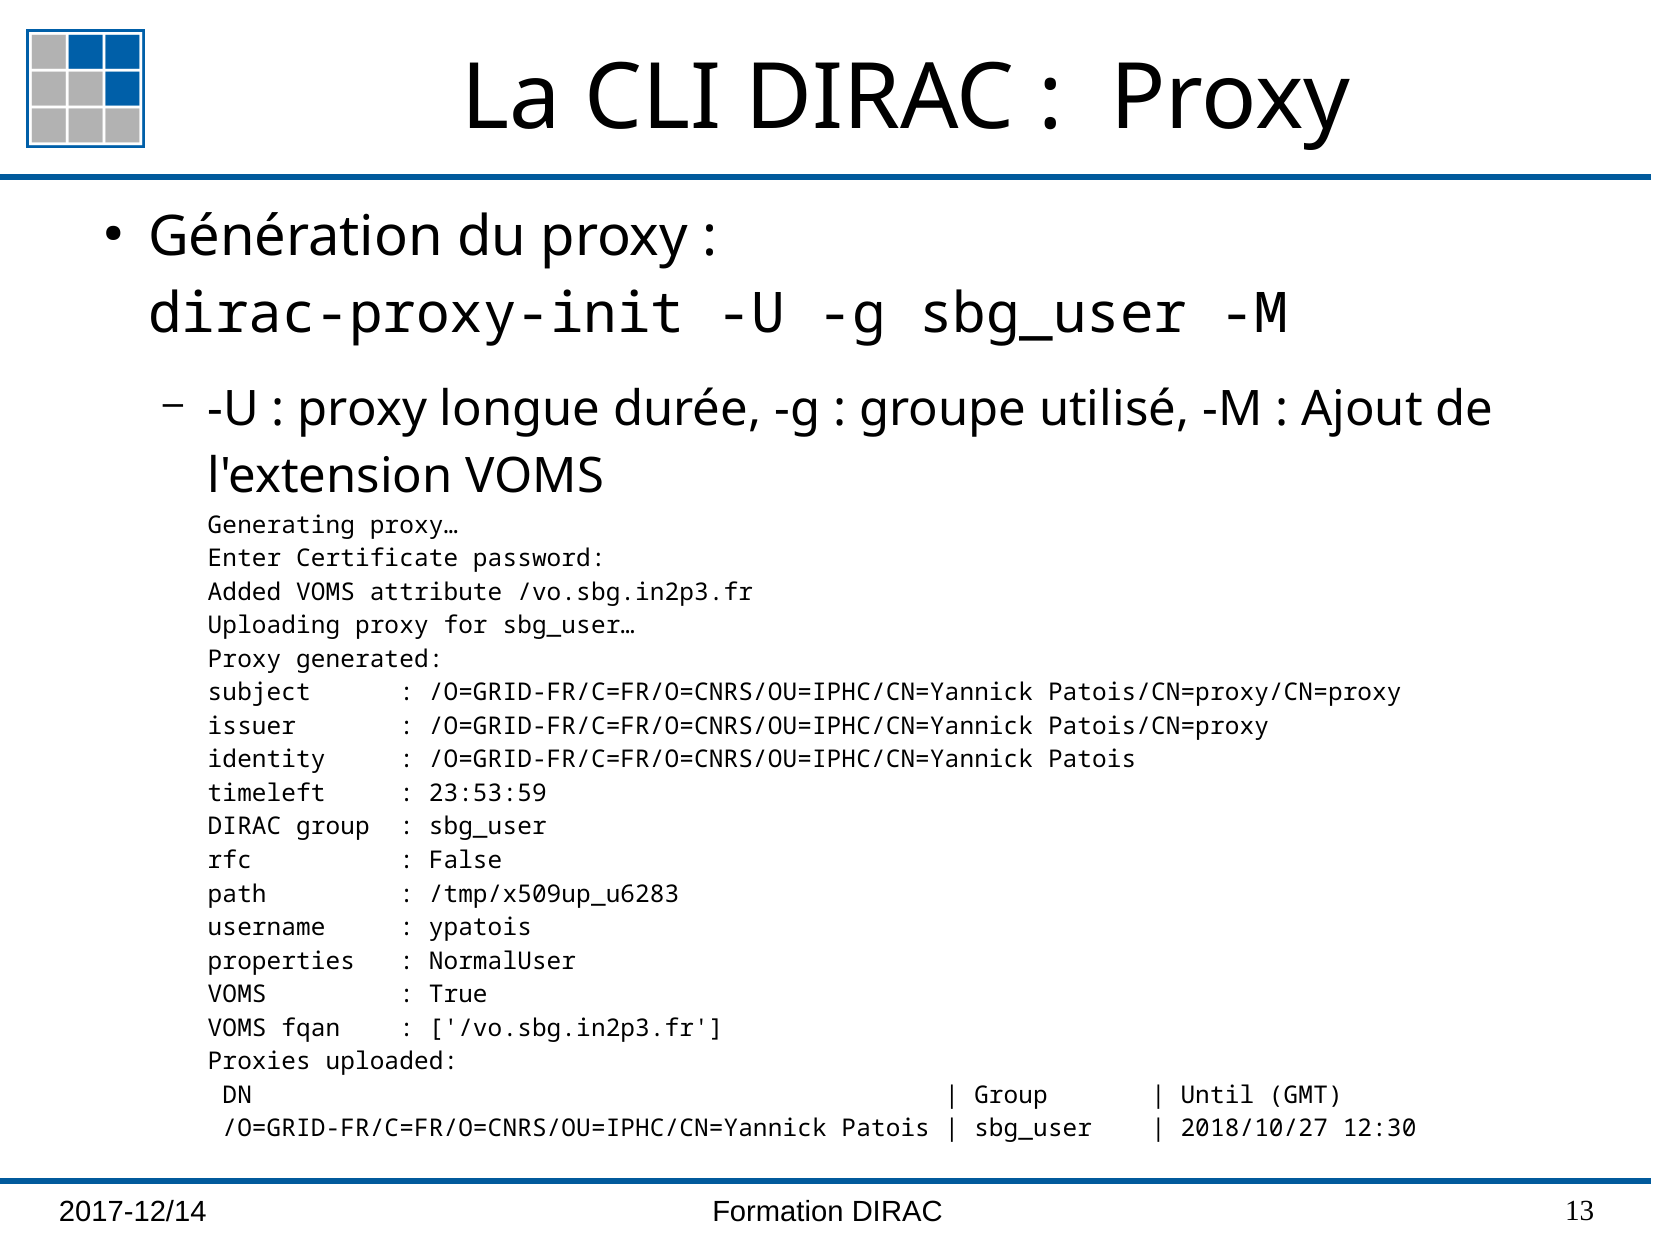

# La CLI DIRAC : Proxy
Génération du proxy :
dirac-proxy-init -U -g sbg_user -M
-U : proxy longue durée, -g : groupe utilisé, -M : Ajout de l'extension VOMS
Generating proxy…
Enter Certificate password:
Added VOMS attribute /vo.sbg.in2p3.fr
Uploading proxy for sbg_user…
Proxy generated:
subject : /O=GRID-FR/C=FR/O=CNRS/OU=IPHC/CN=Yannick Patois/CN=proxy/CN=proxy
issuer : /O=GRID-FR/C=FR/O=CNRS/OU=IPHC/CN=Yannick Patois/CN=proxy
identity : /O=GRID-FR/C=FR/O=CNRS/OU=IPHC/CN=Yannick Patois
timeleft : 23:53:59
DIRAC group : sbg_user
rfc : False
path : /tmp/x509up_u6283
username : ypatois
properties : NormalUser
VOMS : True
VOMS fqan : ['/vo.sbg.in2p3.fr']
Proxies uploaded:
 DN | Group | Until (GMT)
 /O=GRID-FR/C=FR/O=CNRS/OU=IPHC/CN=Yannick Patois | sbg_user | 2018/10/27 12:30
March 2017
BELLE 2 - LAL